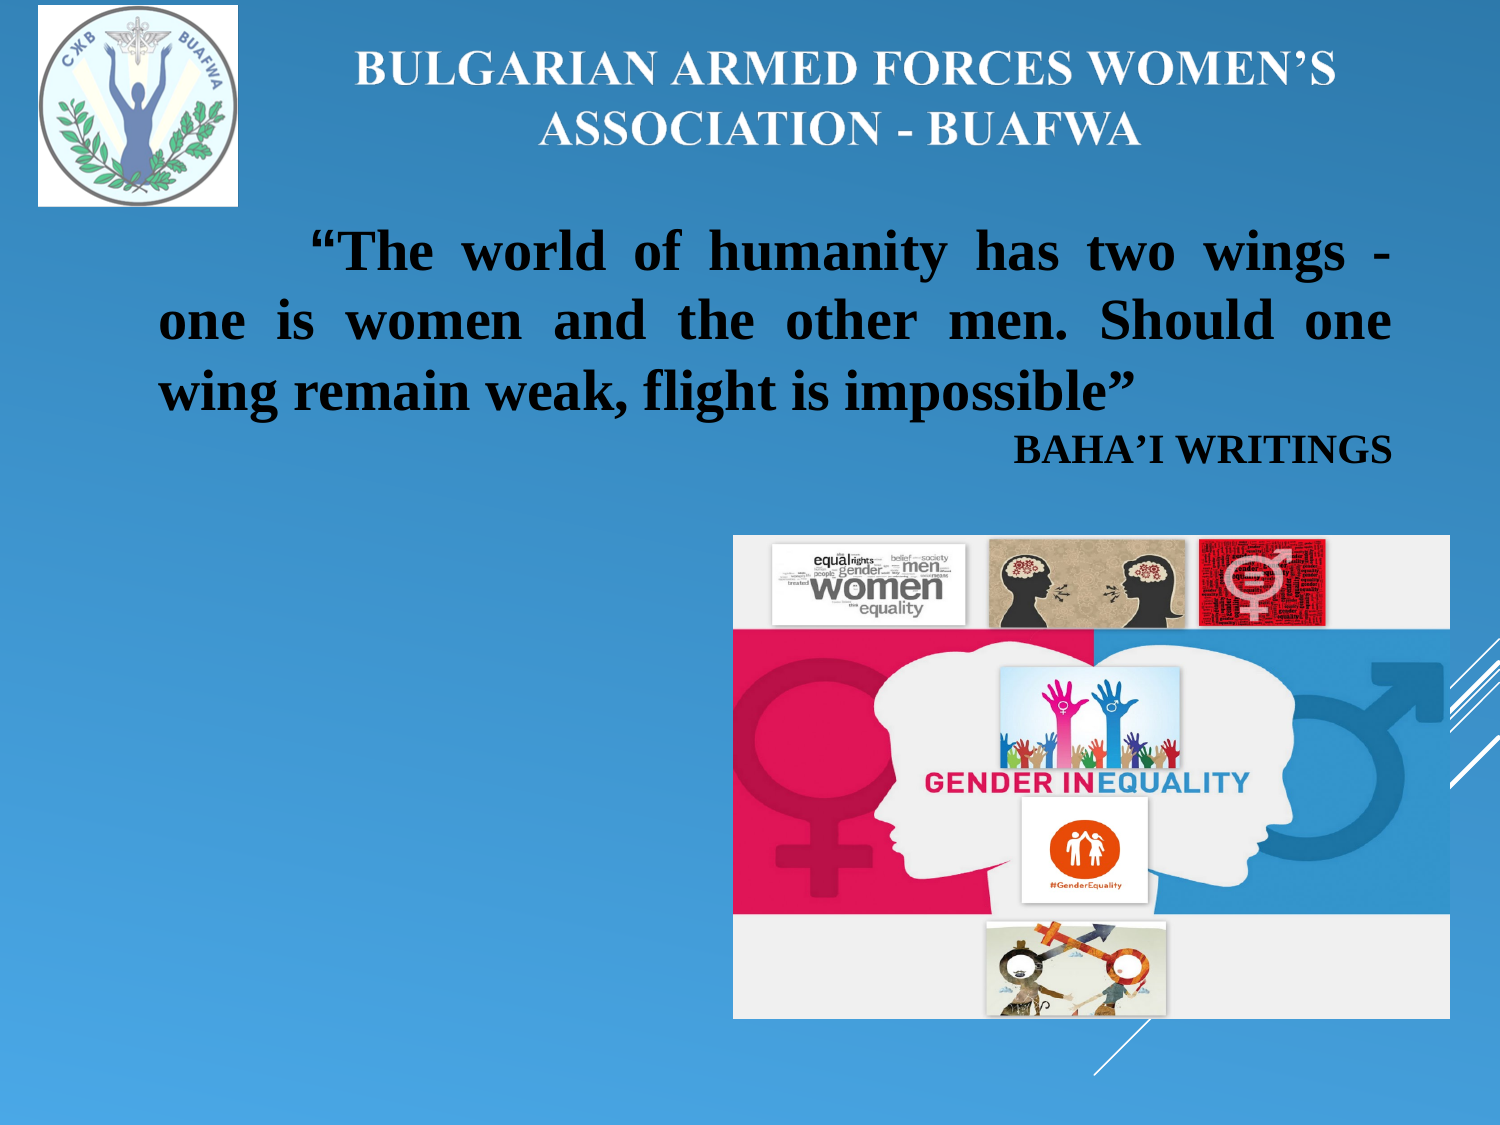

“The world of humanity has two wings - one is women and the other men. Should one wing remain weak, flight is impossible”
BAHA’I WRITINGS